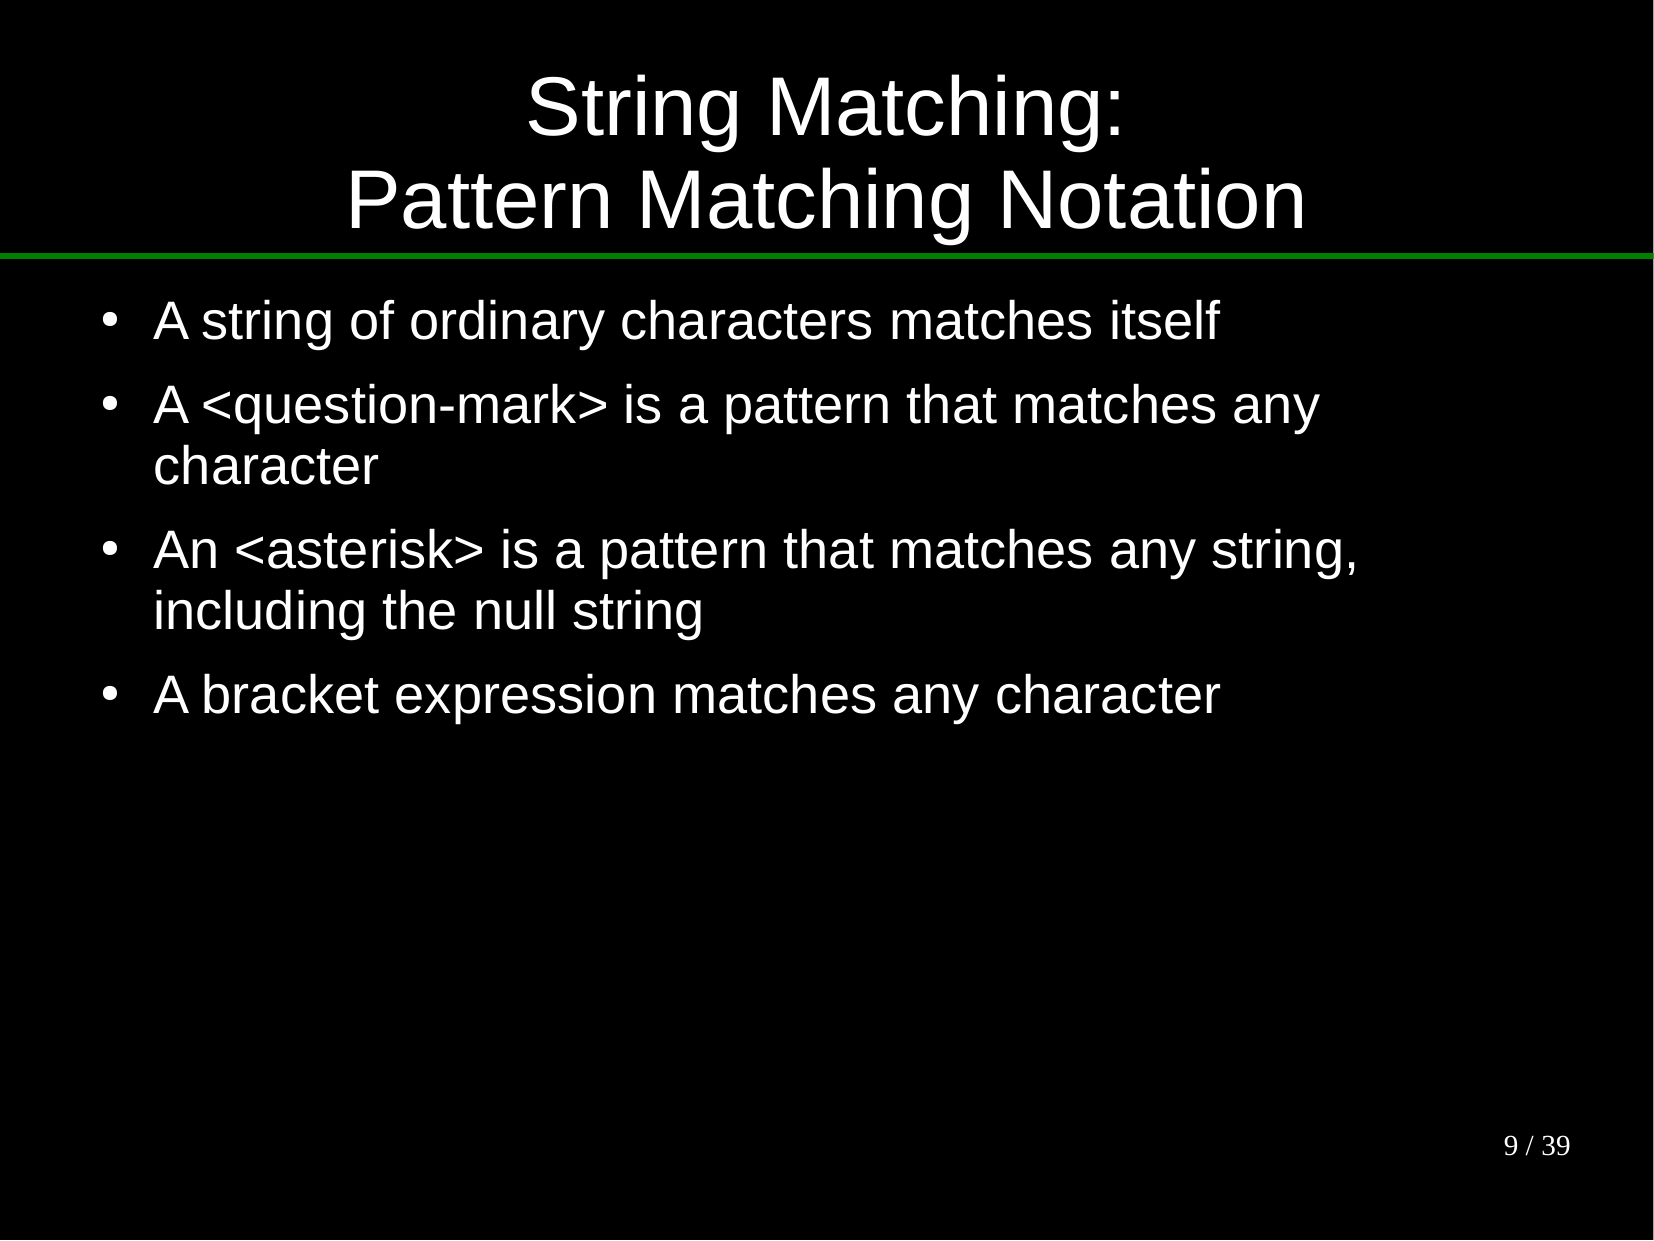

# String Matching: Pattern Matching Notation
A string of ordinary characters matches itself
A <question-mark> is a pattern that matches any character
An <asterisk> is a pattern that matches any string, including the null string
A bracket expression matches any character
9